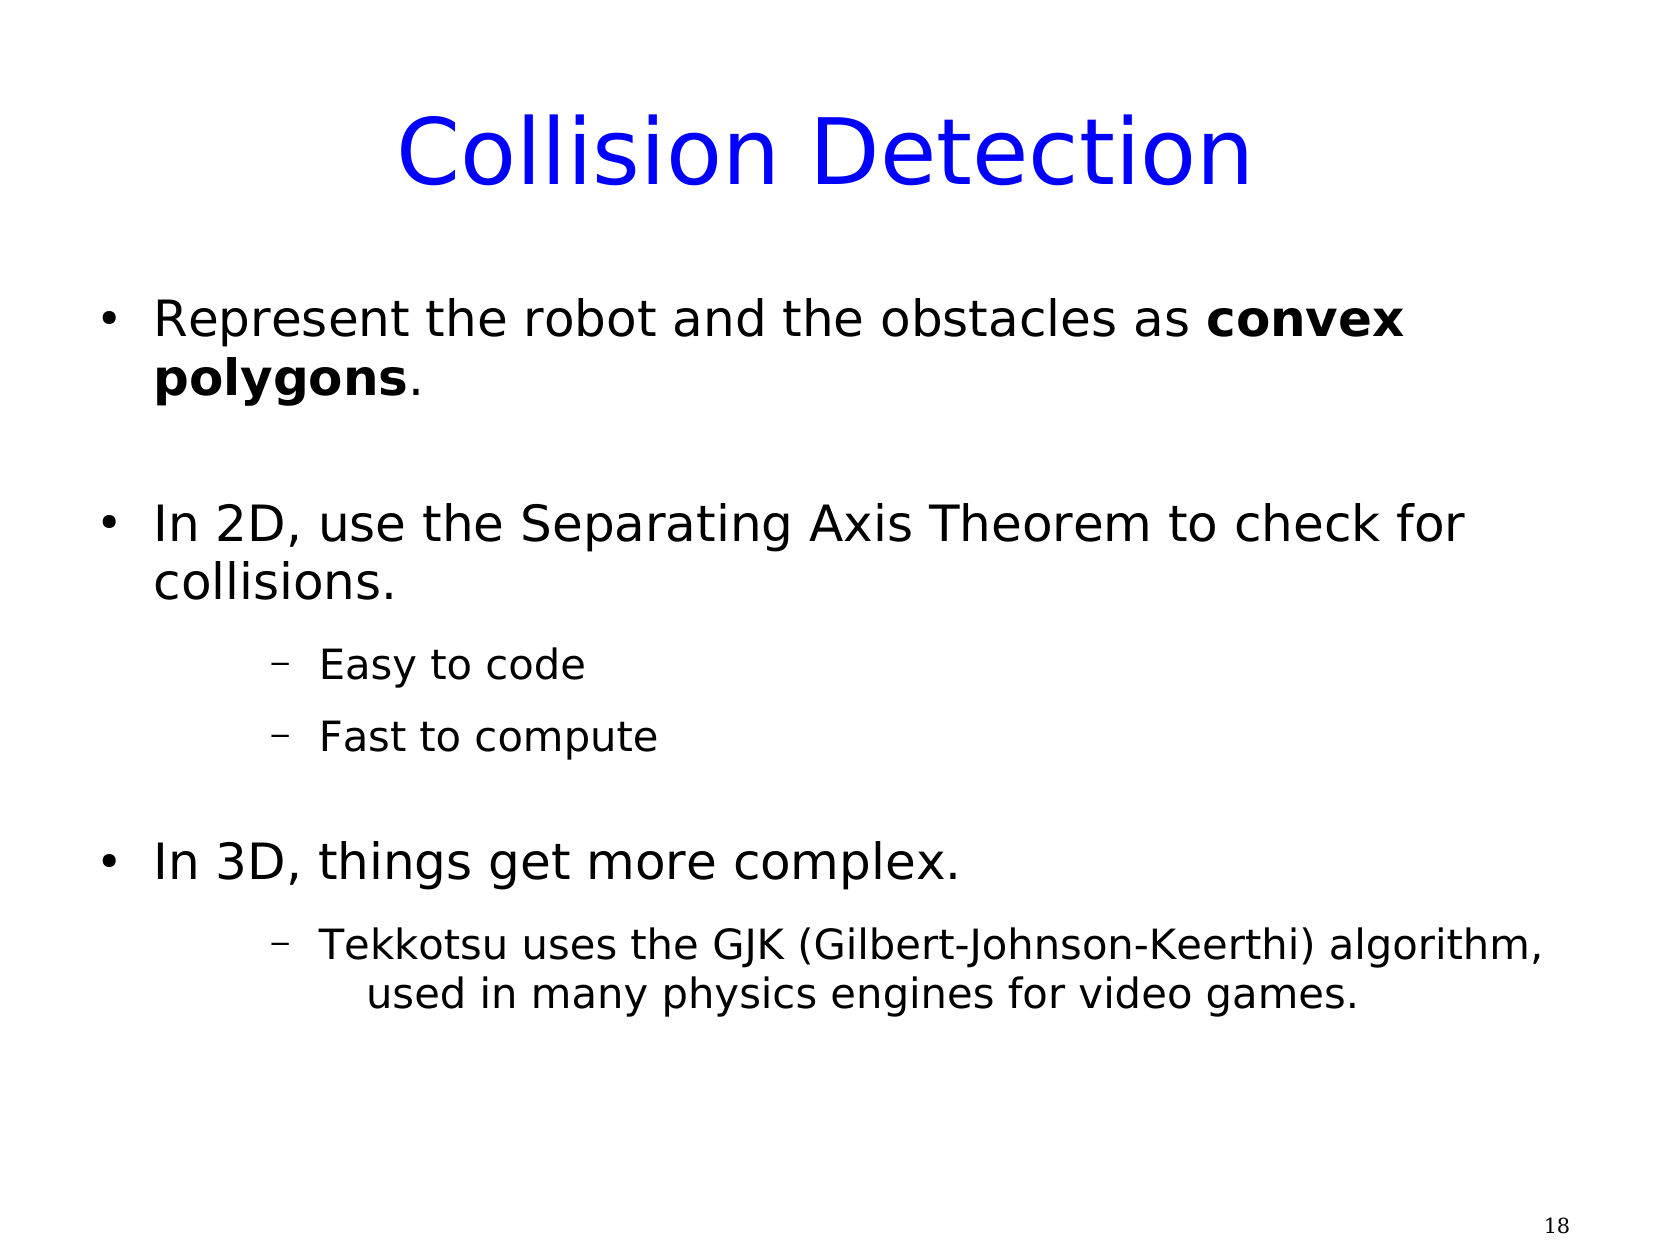

# Collision Detection
Represent the robot and the obstacles as convex polygons.
In 2D, use the Separating Axis Theorem to check for collisions.
Easy to code
Fast to compute
In 3D, things get more complex.
Tekkotsu uses the GJK (Gilbert-Johnson-Keerthi) algorithm, used in many physics engines for video games.
18